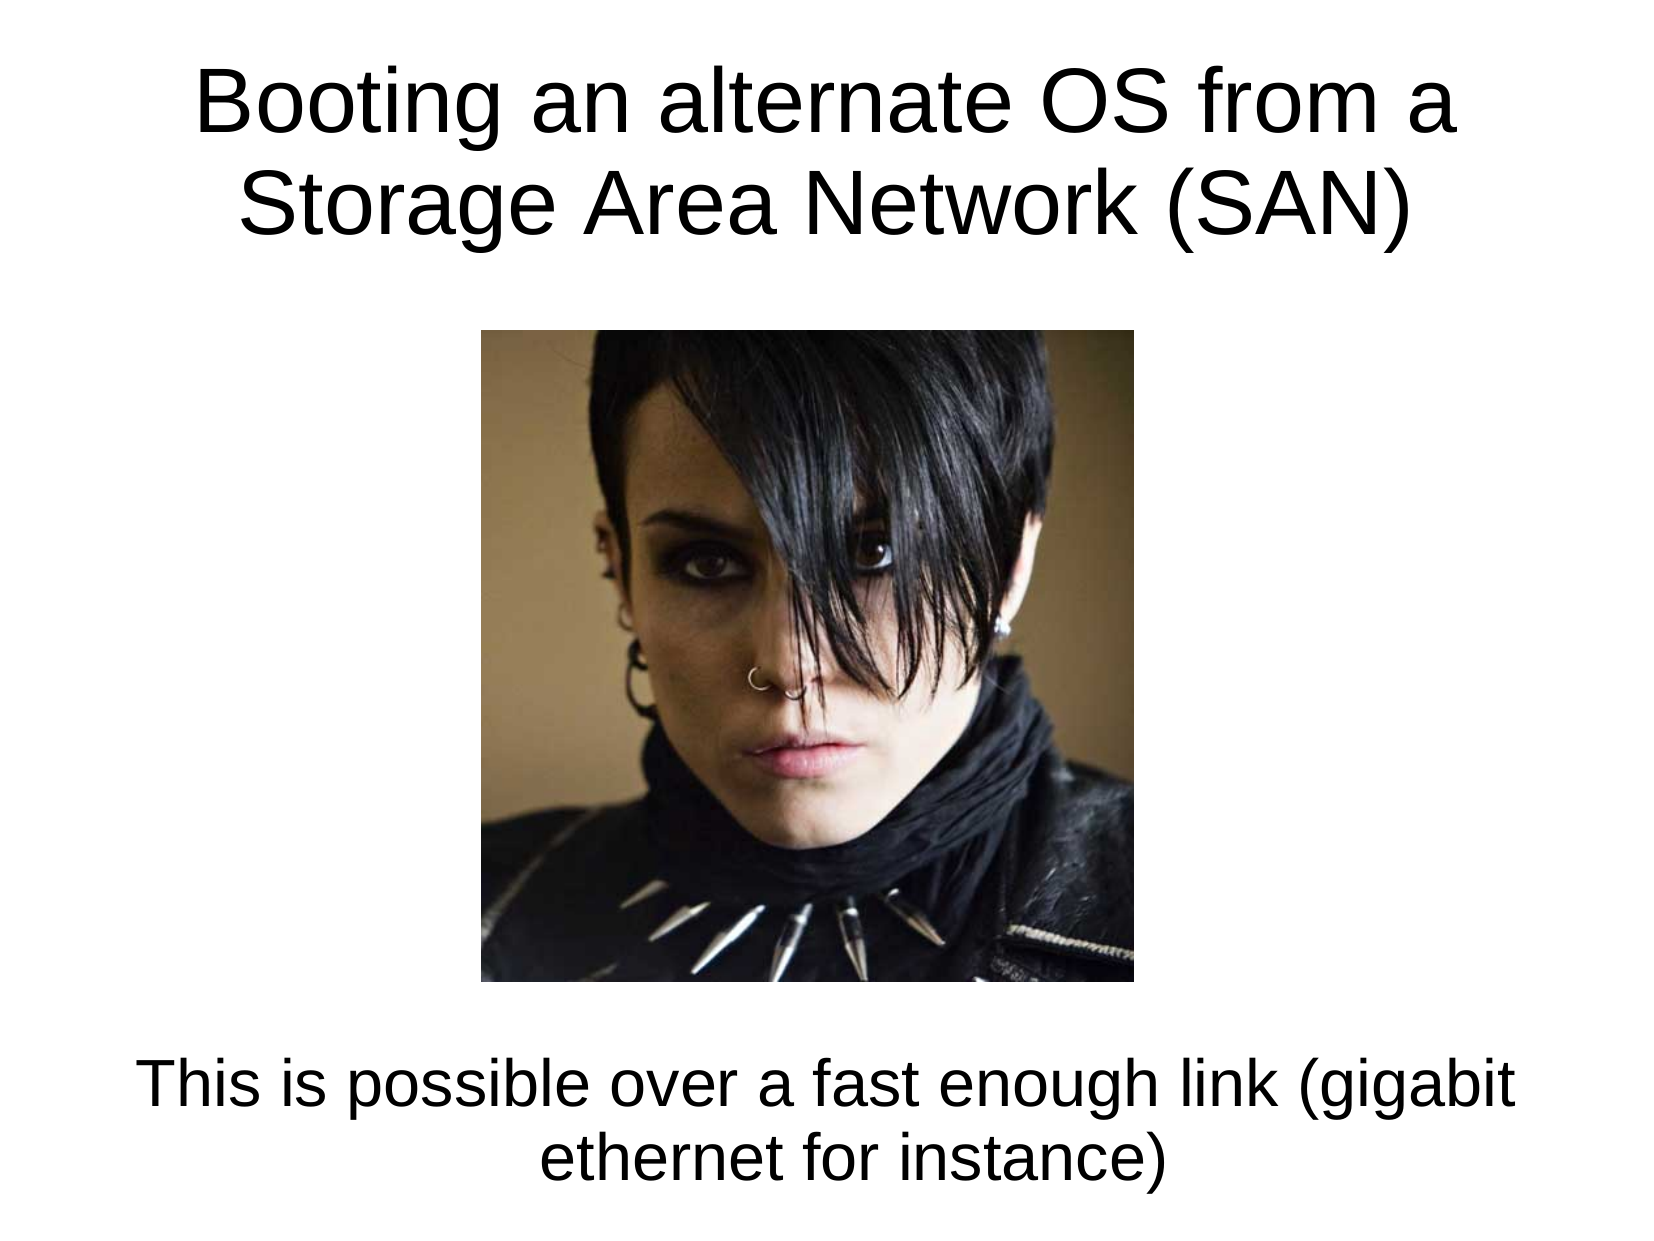

# Booting an alternate OS from a Storage Area Network (SAN)
This is possible over a fast enough link (gigabit ethernet for instance)